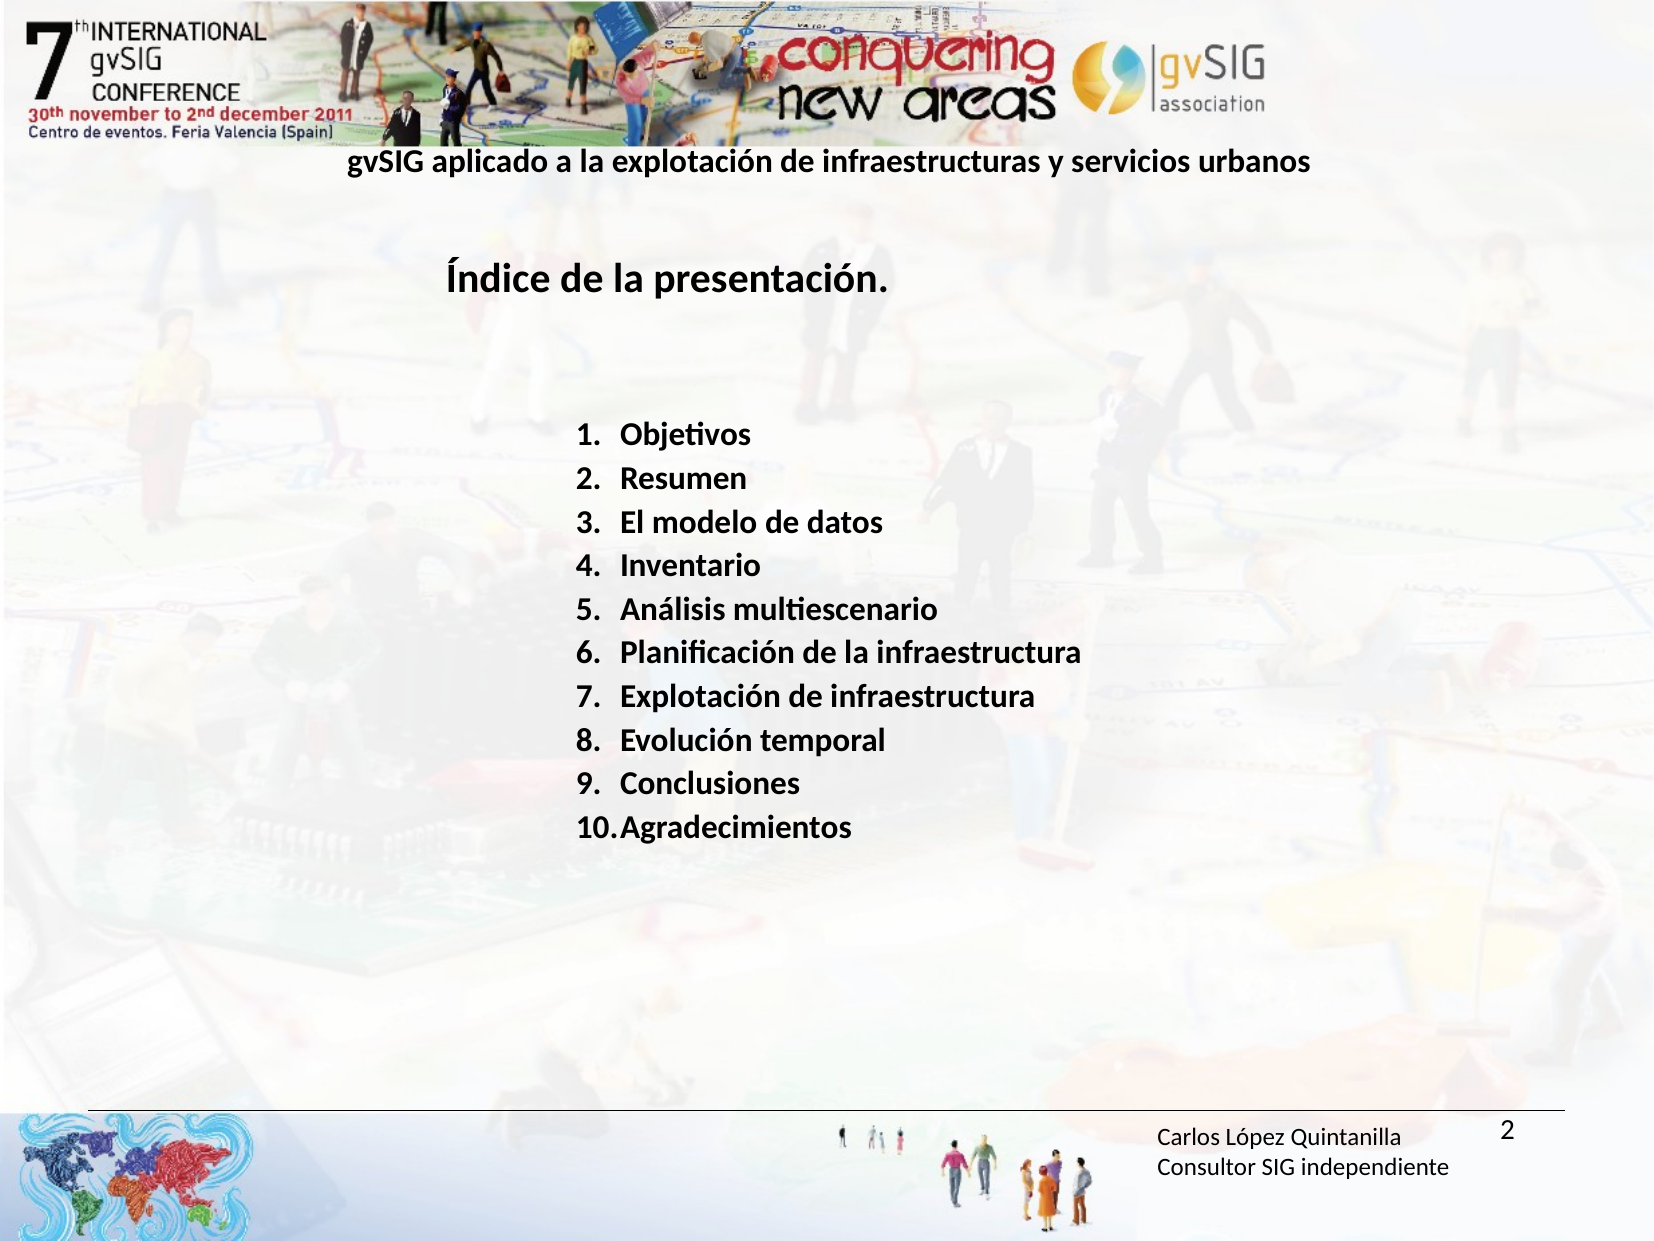

# gvSIG aplicado a la explotación de infraestructuras y servicios urbanos
Índice de la presentación.
Objetivos
Resumen
El modelo de datos
Inventario
Análisis multiescenario
Planificación de la infraestructura
Explotación de infraestructura
Evolución temporal
Conclusiones
Agradecimientos
Carlos López Quintanilla
Consultor SIG independiente